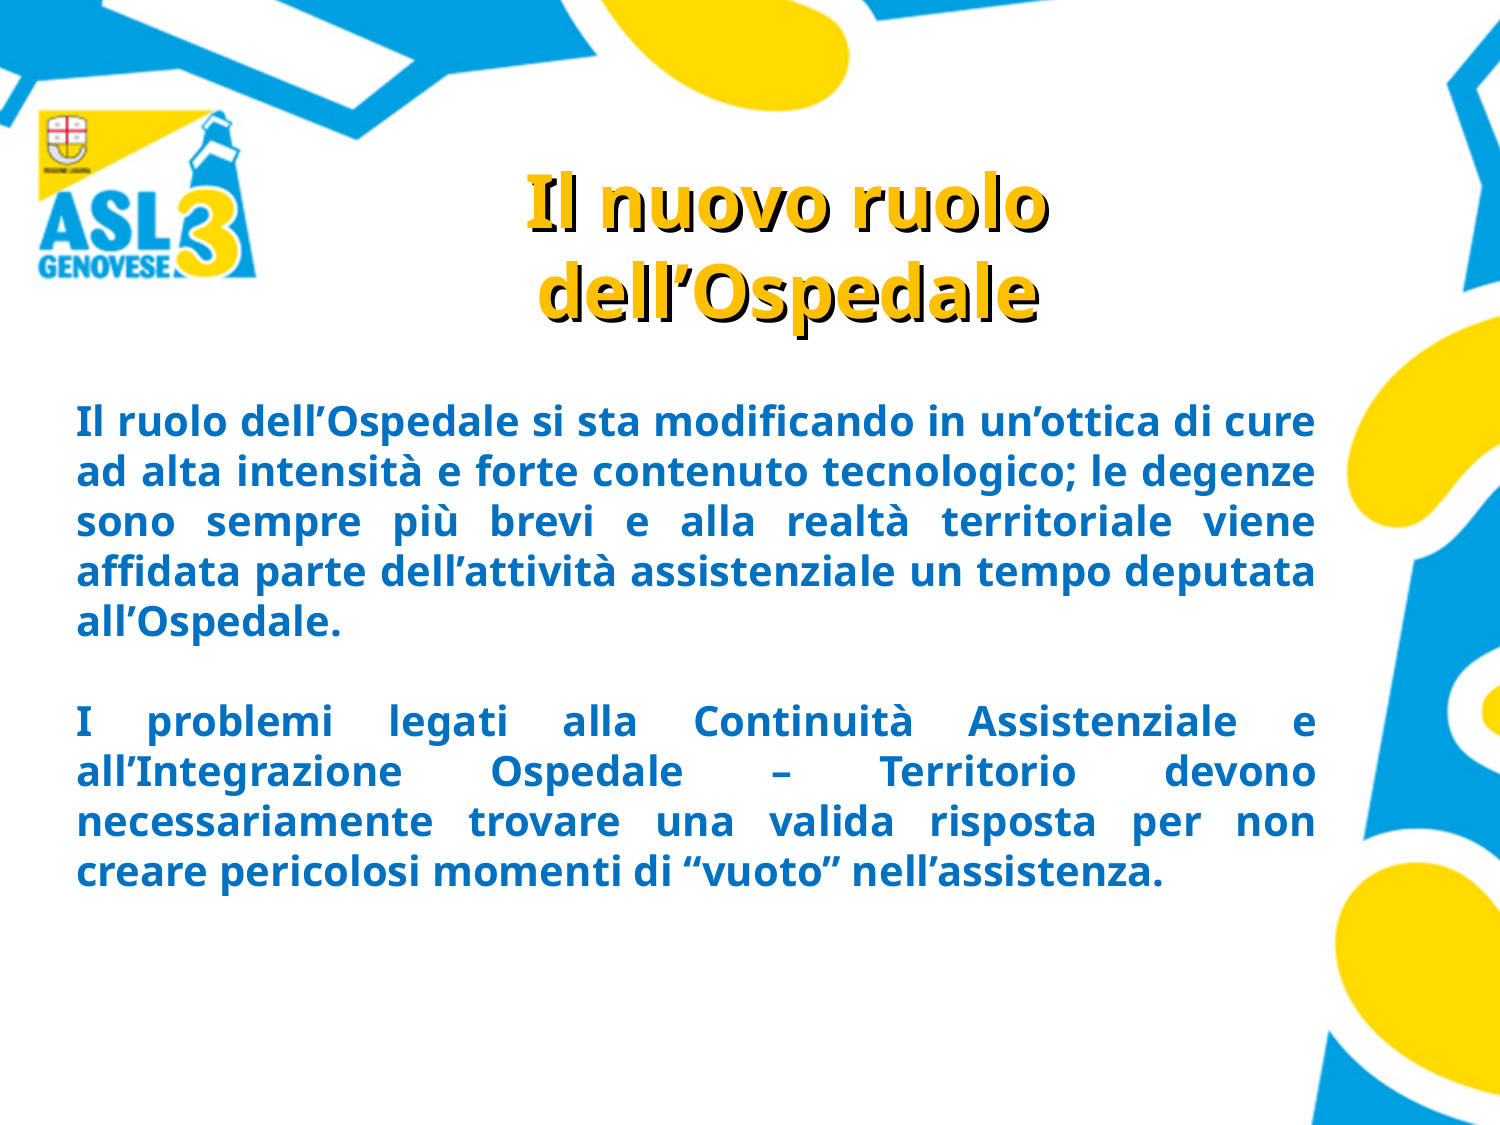

Il nuovo ruolo dell’Ospedale
Il ruolo dell’Ospedale si sta modificando in un’ottica di cure ad alta intensità e forte contenuto tecnologico; le degenze sono sempre più brevi e alla realtà territoriale viene affidata parte dell’attività assistenziale un tempo deputata all’Ospedale.
I problemi legati alla Continuità Assistenziale e all’Integrazione Ospedale – Territorio devono necessariamente trovare una valida risposta per non creare pericolosi momenti di “vuoto” nell’assistenza.